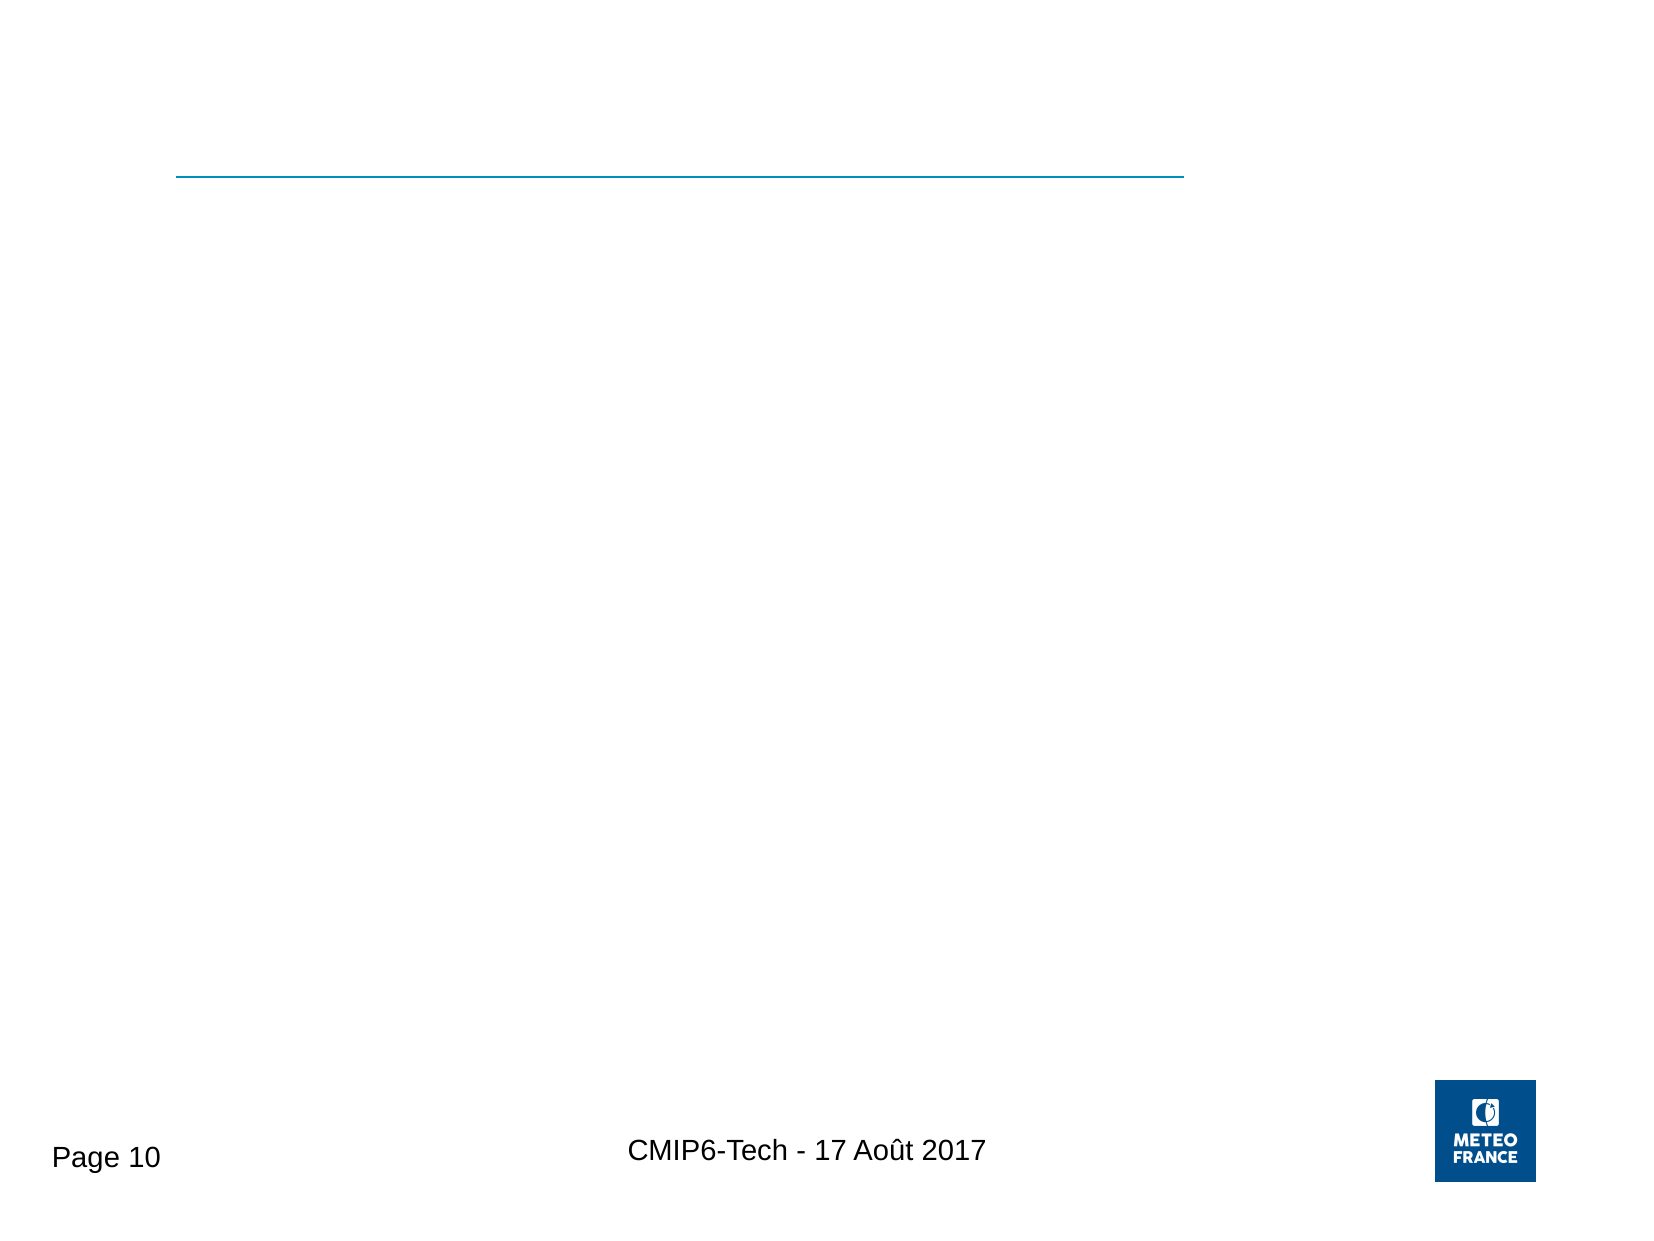

#
CMIP6-Tech - 17 Août 2017
10